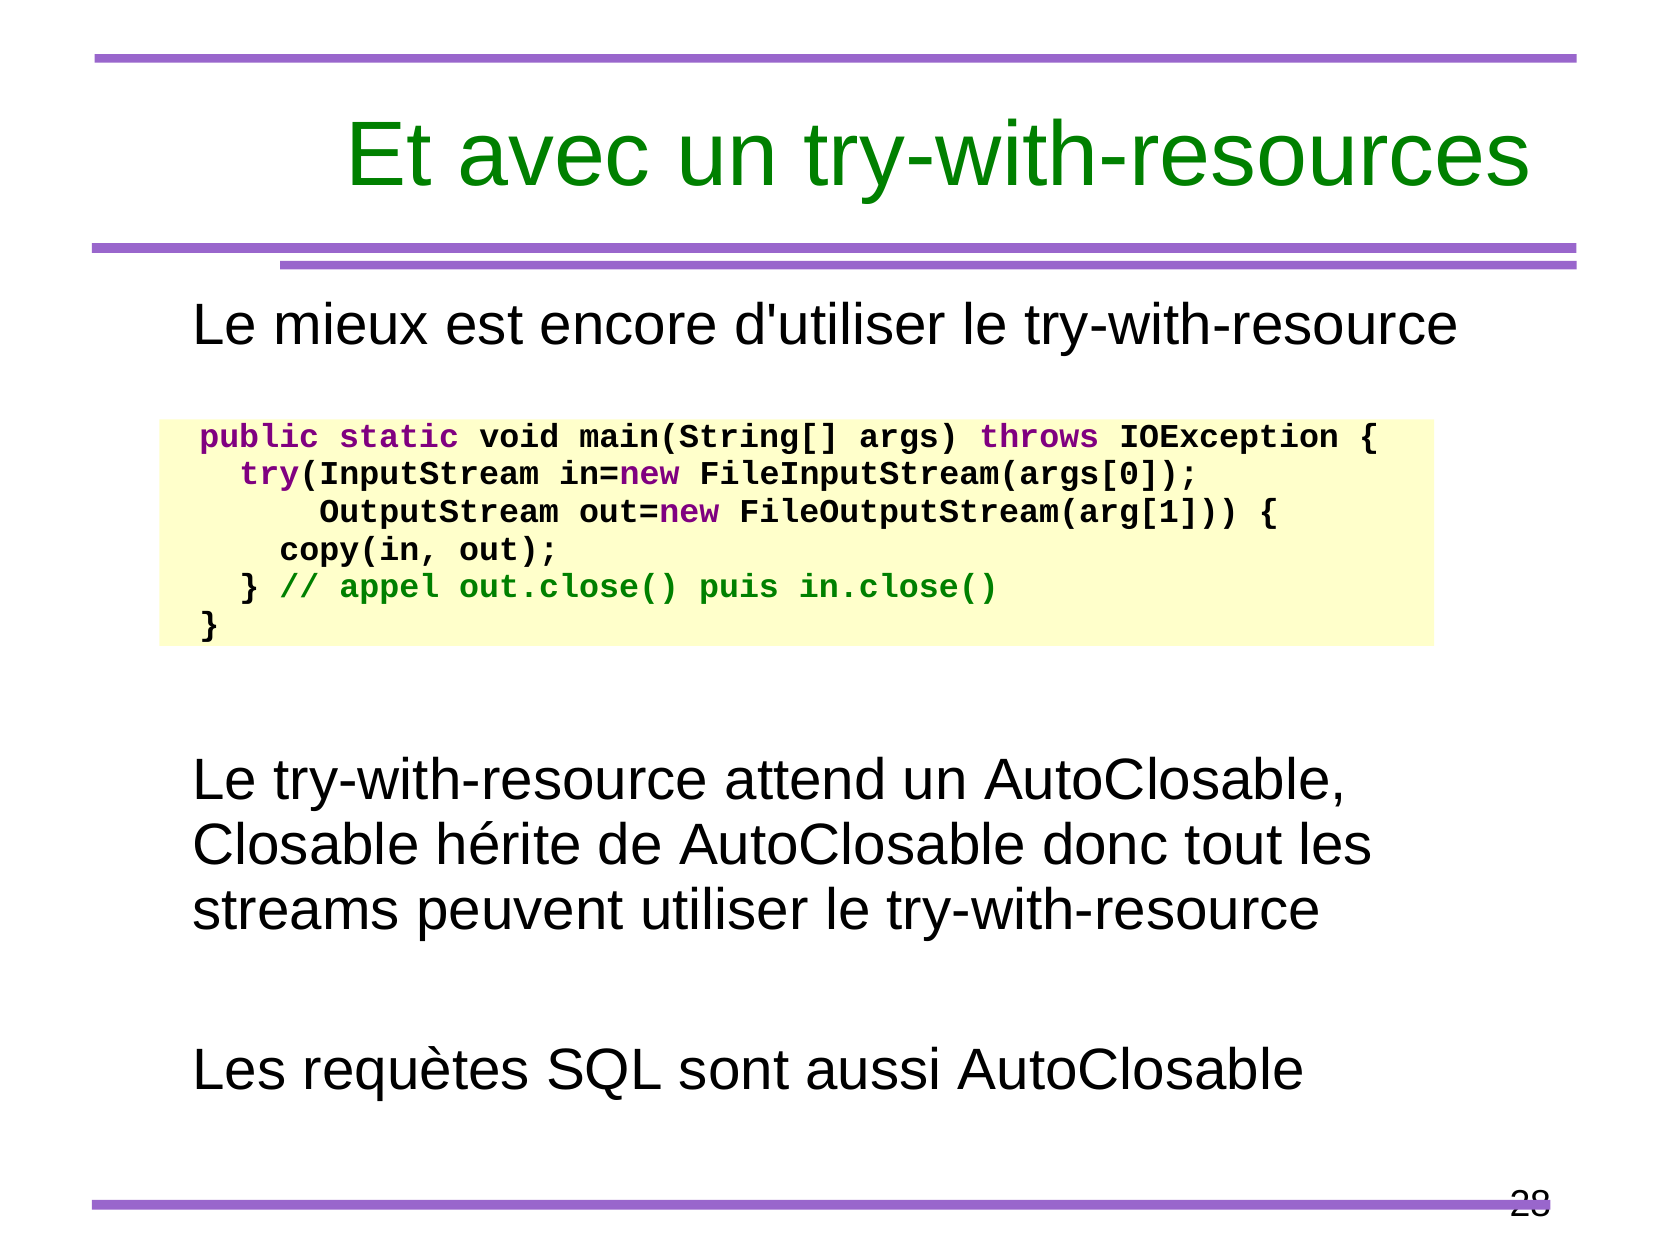

# Et avec un try-with-resources
Le mieux est encore d'utiliser le try-with-resource
Le try-with-resource attend un AutoClosable,
Closable hérite de AutoClosable donc tout les streams peuvent utiliser le try-with-resource
Les requètes SQL sont aussi AutoClosable
 public static void main(String[] args) throws IOException {
 try(InputStream in=new FileInputStream(args[0]);
 OutputStream out=new FileOutputStream(arg[1])) {
 copy(in, out);
 } // appel out.close() puis in.close()
 }